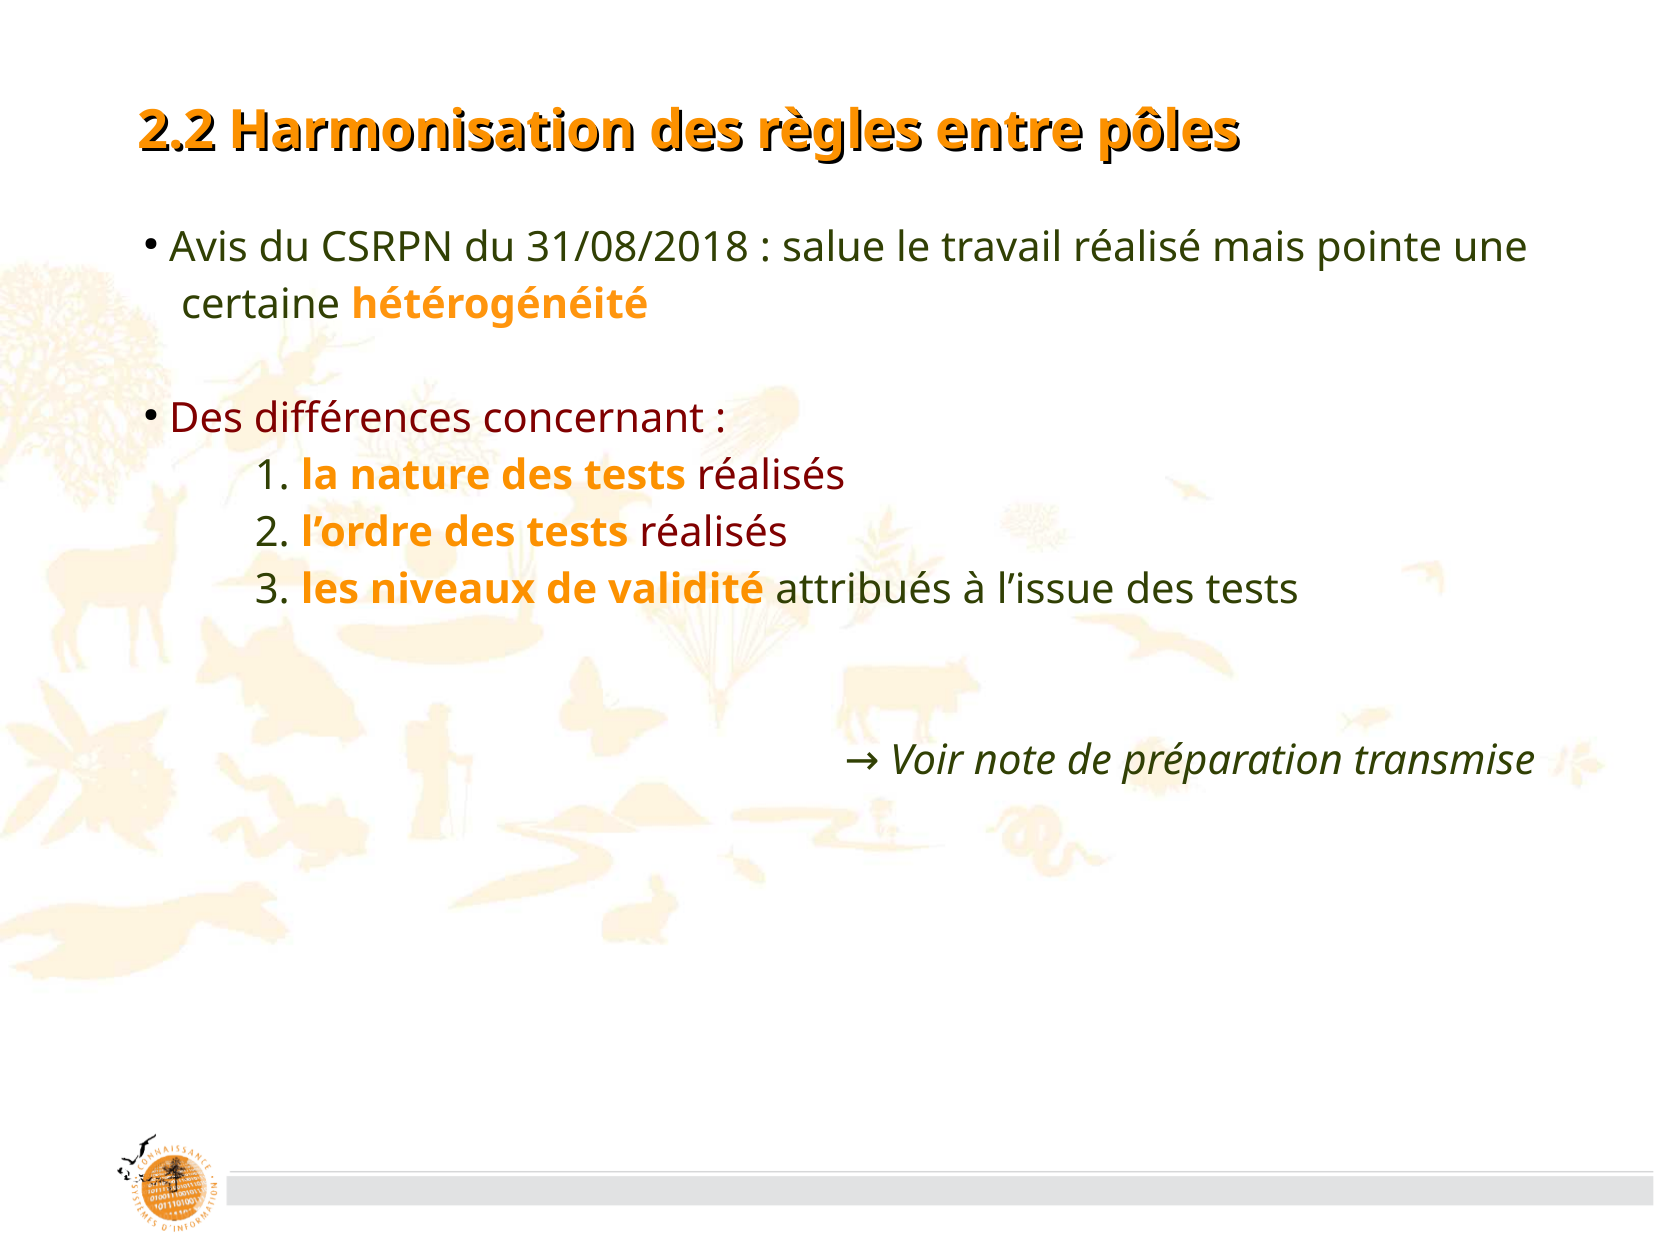

# 2.2 Harmonisation des règles entre pôles
 Avis du CSRPN du 31/08/2018 : salue le travail réalisé mais pointe une certaine hétérogénéité
 Des différences concernant :
 	1. la nature des tests réalisés
 	2. l’ordre des tests réalisés
 	3. les niveaux de validité attribués à l’issue des tests
→ Voir note de préparation transmise
Cotech SINP - 29/11/2018
21